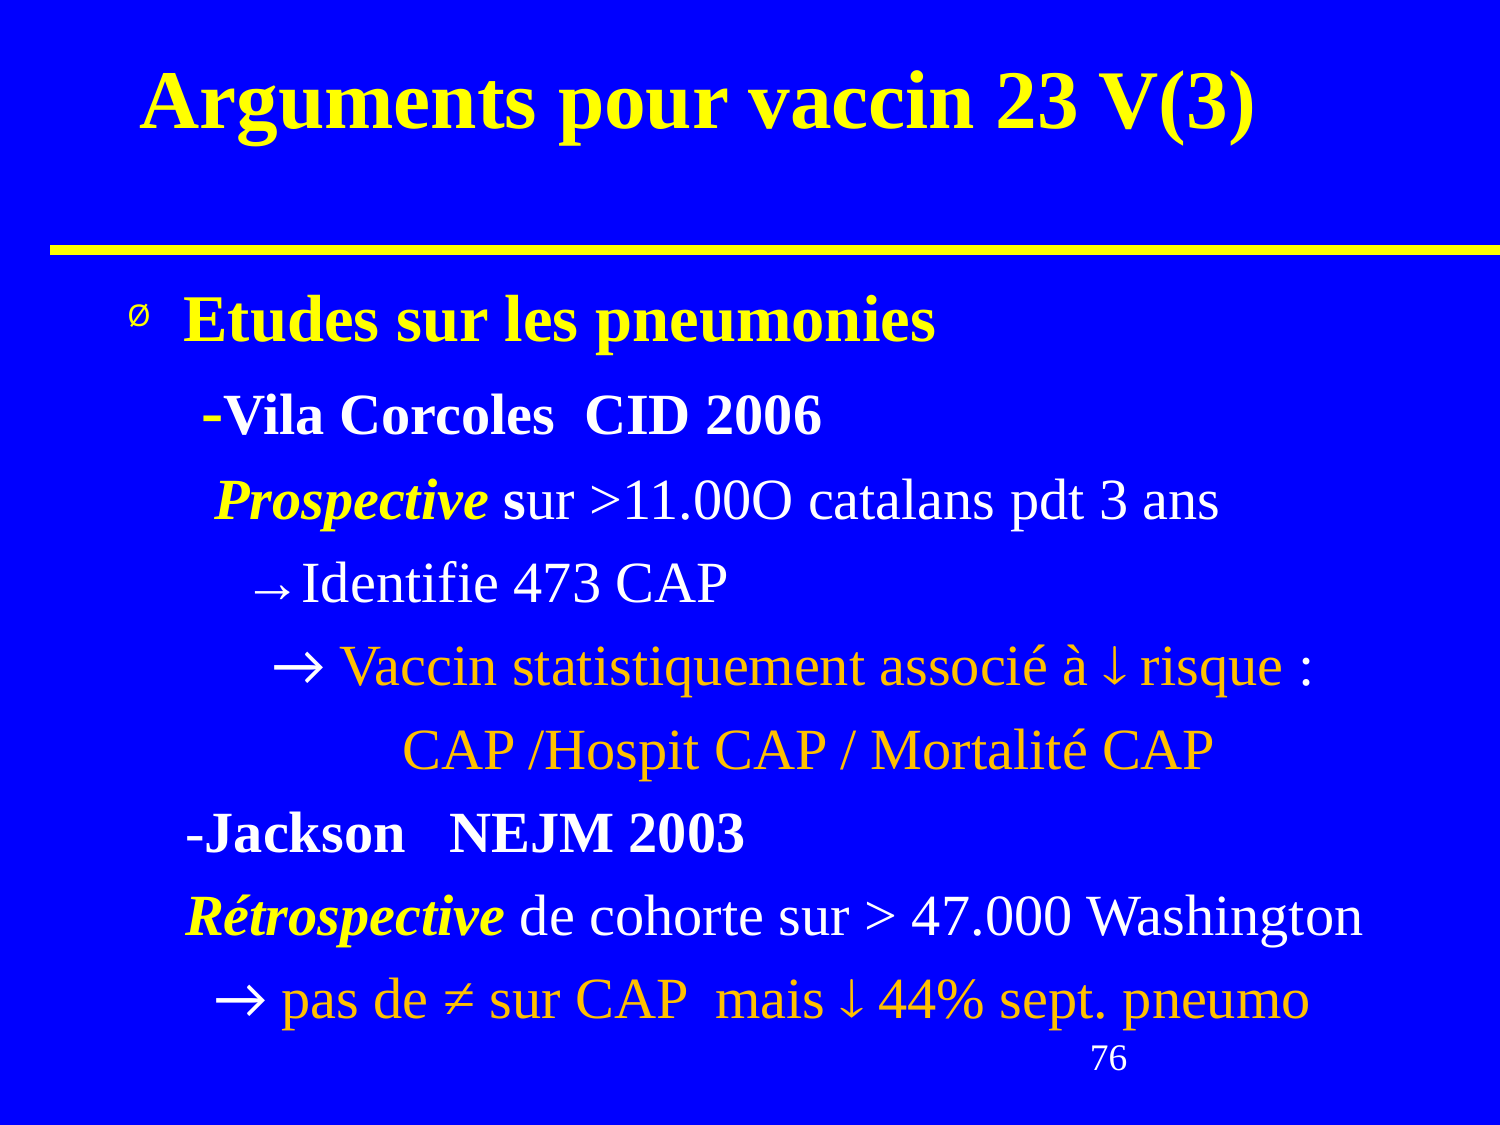

# Arguments pour vaccin 23 V(3)
Etudes sur les pneumonies
	-Vila Corcoles CID 2006
 Prospective sur >11.00O catalans pdt 3 ans
 →Identifie 473 CAP
 → Vaccin statistiquement associé à  risque :
 CAP /Hospit CAP / Mortalité CAP
 -Jackson NEJM 2003
 Rétrospective de cohorte sur > 47.000 Washington
 → pas de ≠ sur CAP mais  44% sept. pneumo